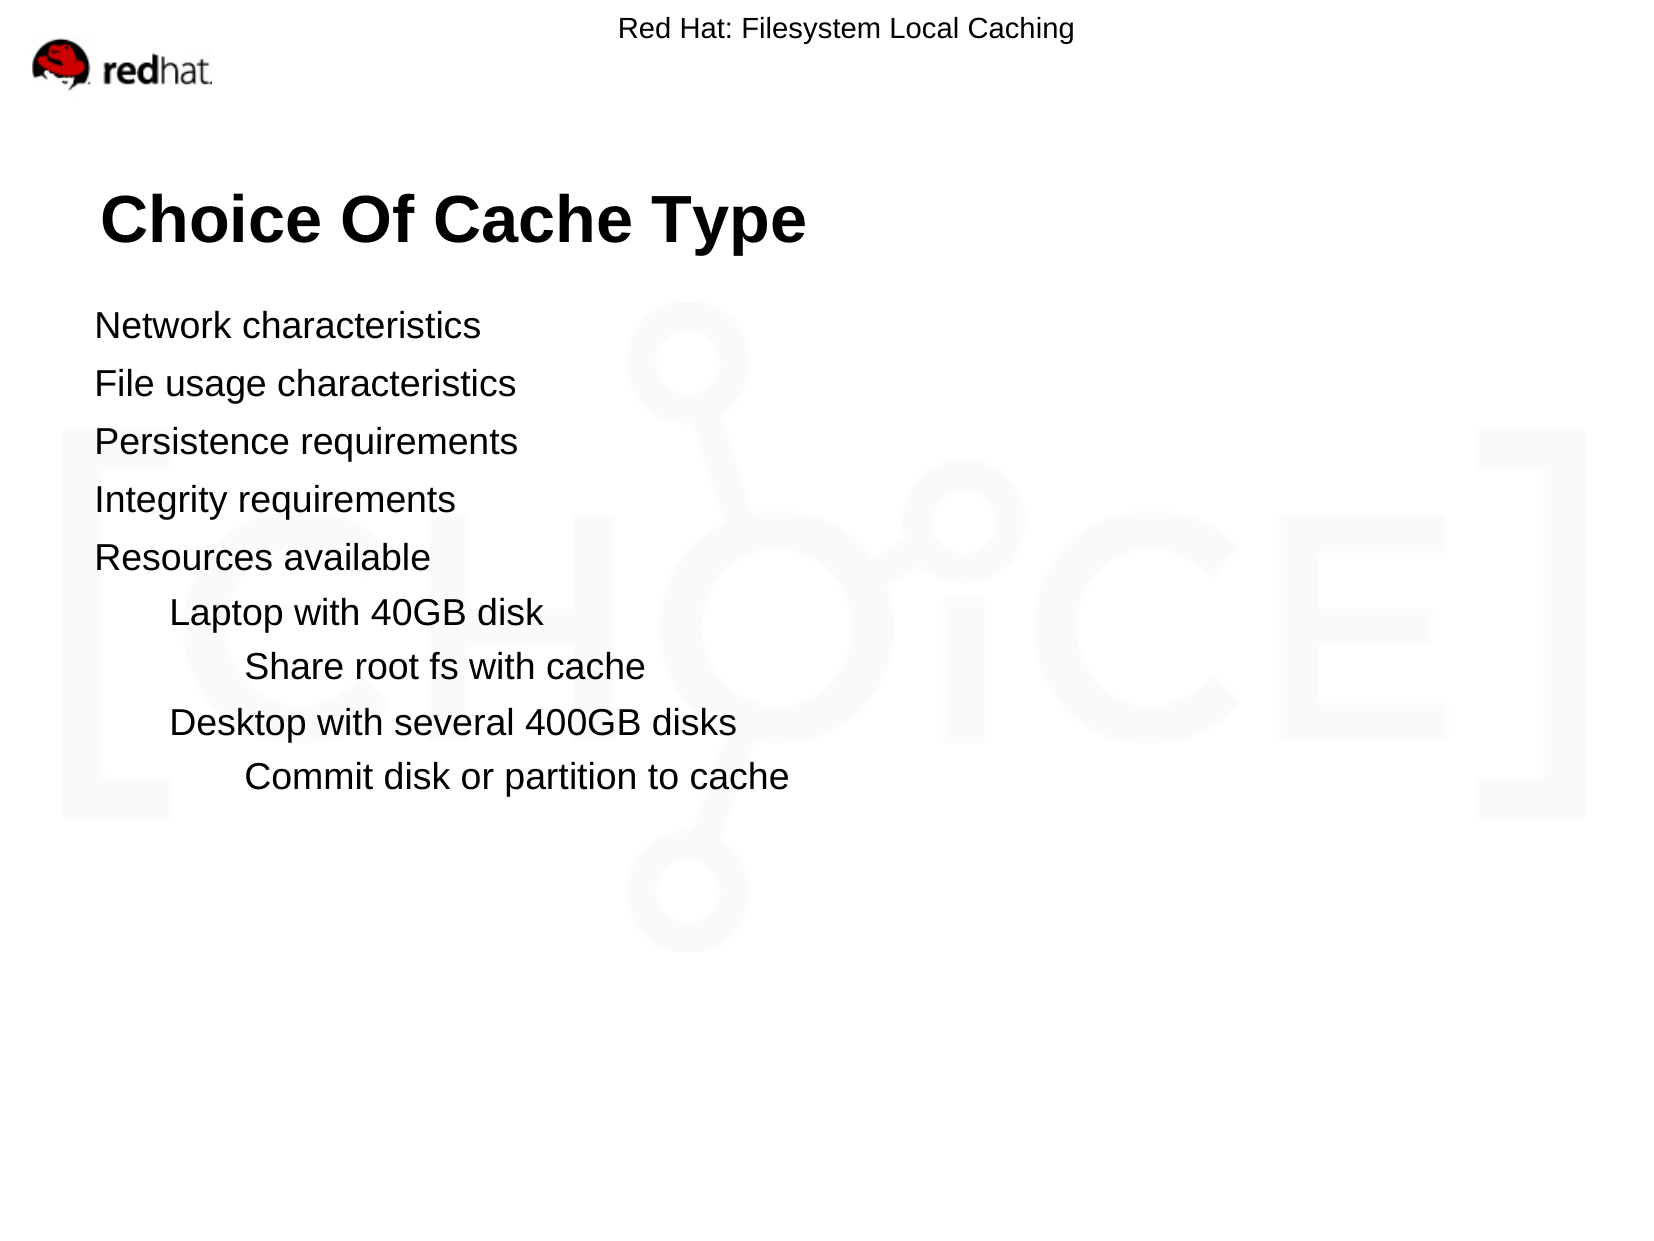

# Choice Of Cache Type
Network characteristics
File usage characteristics
Persistence requirements
Integrity requirements
Resources available
Laptop with 40GB disk
Share root fs with cache
Desktop with several 400GB disks
Commit disk or partition to cache